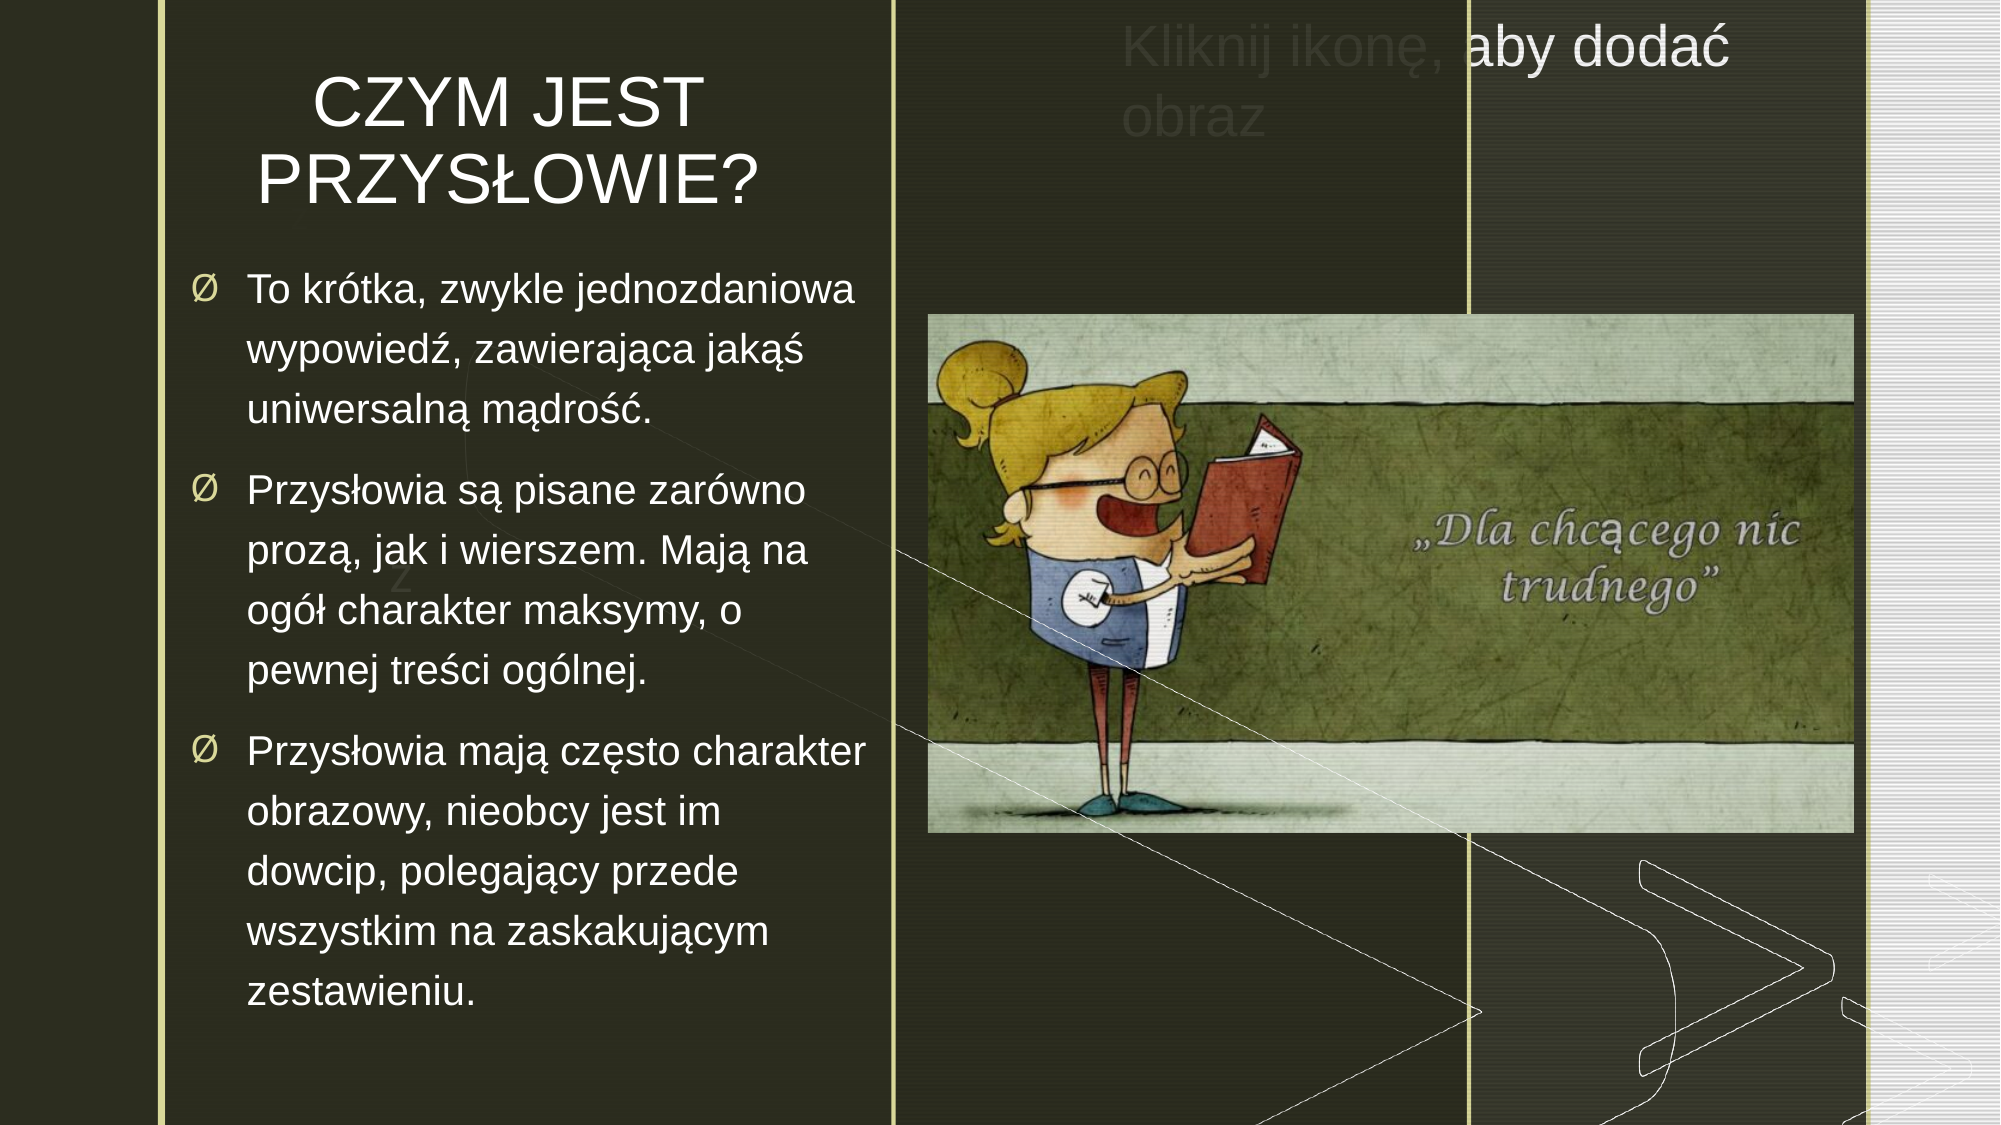

# CZYM JEST PRZYSŁOWIE?
To krótka, zwykle jednozdaniowa wypowiedź, zawierająca jakąś uniwersalną mądrość.
Przysłowia są pisane zarówno prozą, jak i wierszem. Mają na ogół charakter maksymy, o pewnej treści ogólnej.
Przysłowia mają często charakter obrazowy, nieobcy jest im dowcip, polegający przede wszystkim na zaskakującym zestawieniu.
z